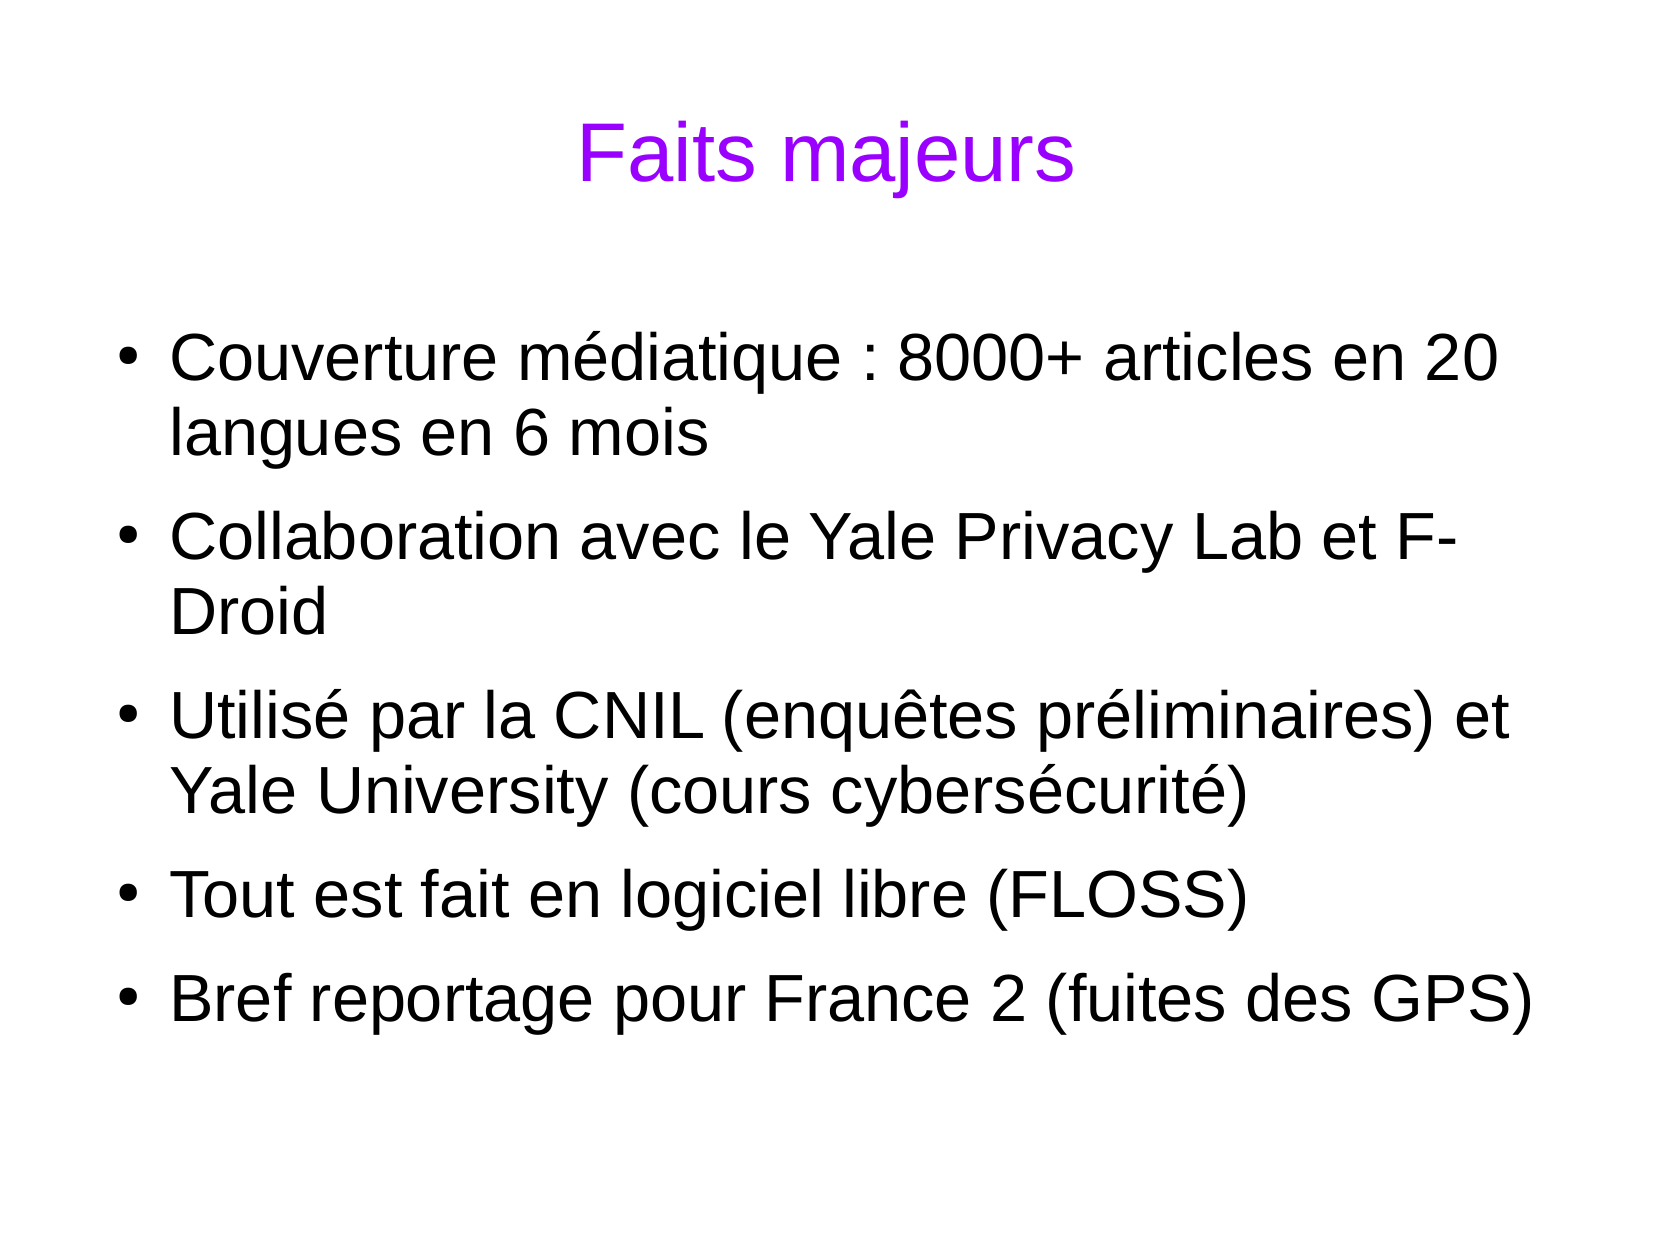

# Faits majeurs
Couverture médiatique : 8000+ articles en 20 langues en 6 mois
Collaboration avec le Yale Privacy Lab et F-Droid
Utilisé par la CNIL (enquêtes préliminaires) et Yale University (cours cybersécurité)
Tout est fait en logiciel libre (FLOSS)
Bref reportage pour France 2 (fuites des GPS)